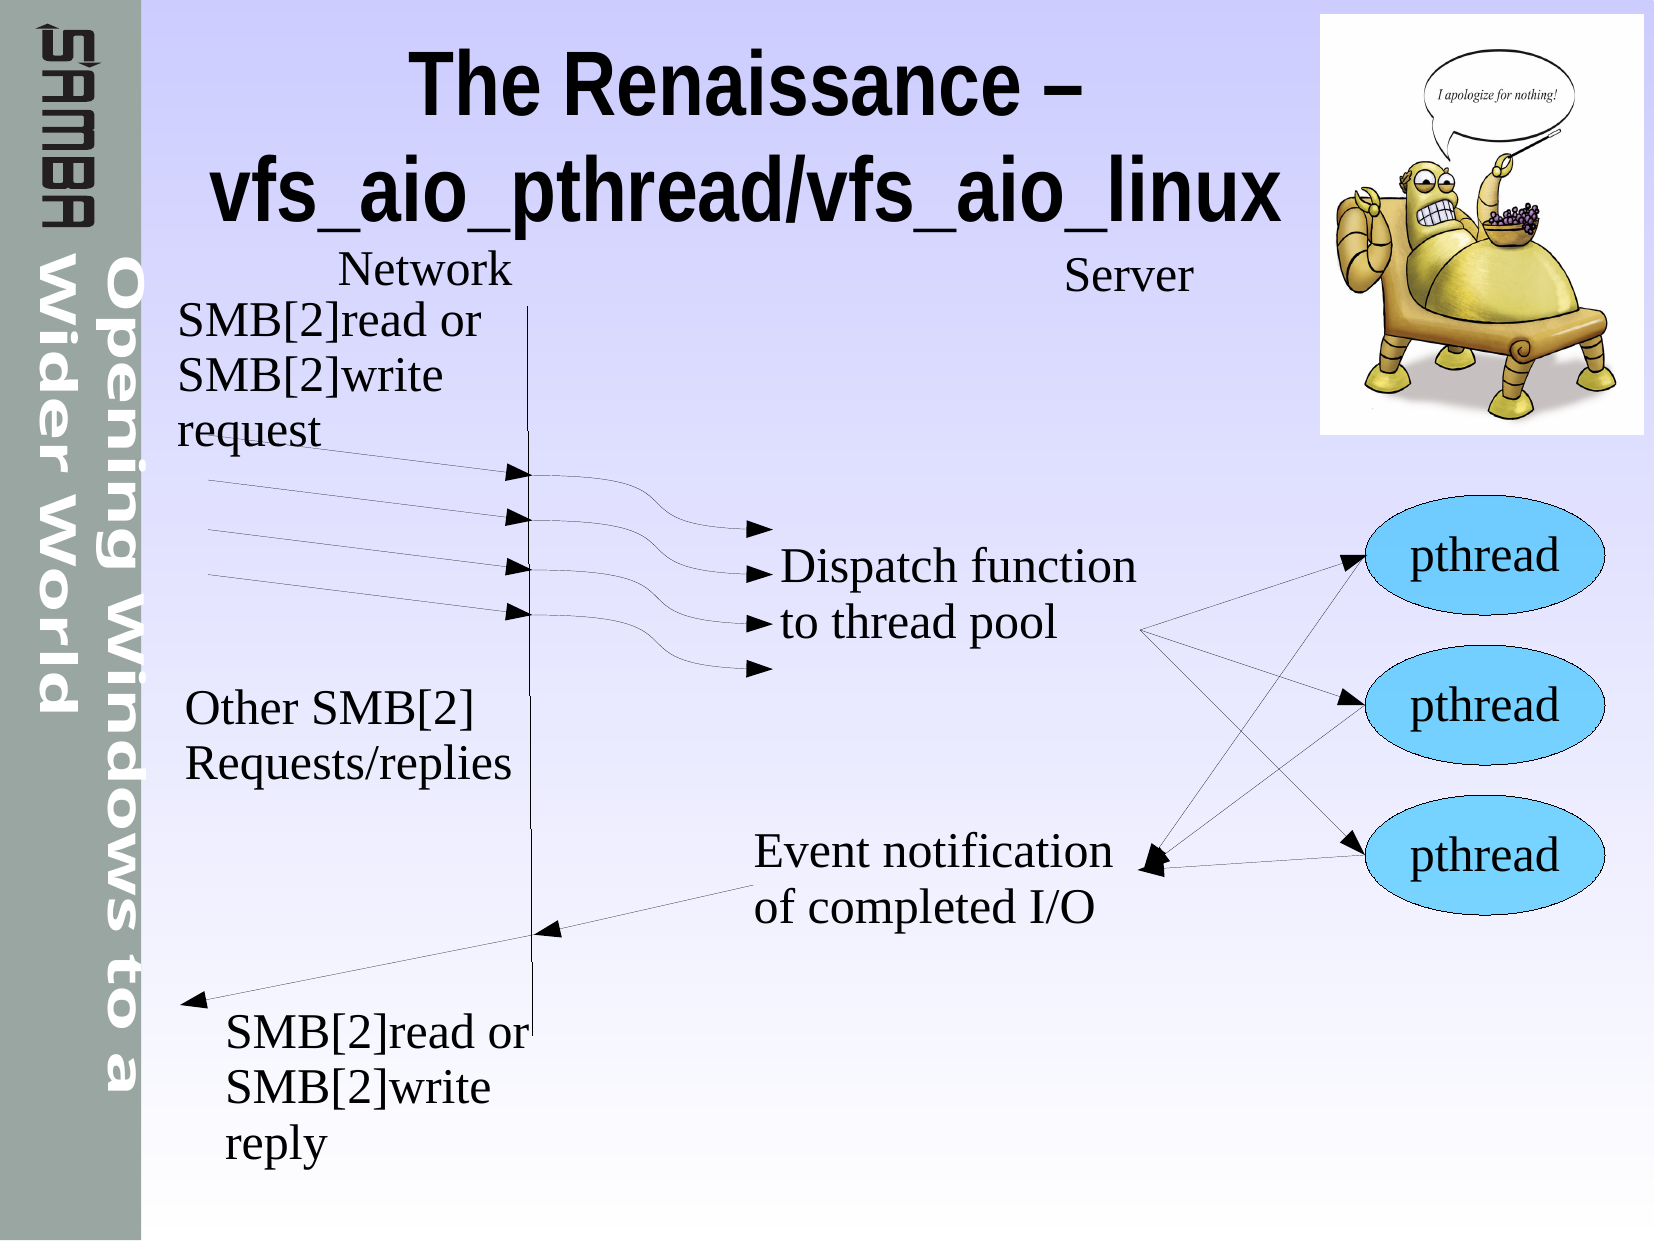

# The Renaissance – vfs_aio_pthread/vfs_aio_linux
Network
Server
SMB[2]read or
SMB[2]write
request
pthread
Dispatch function
to thread pool
pthread
Other SMB[2]
Requests/replies
pthread
Event notification
of completed I/O
SMB[2]read or
SMB[2]write
reply